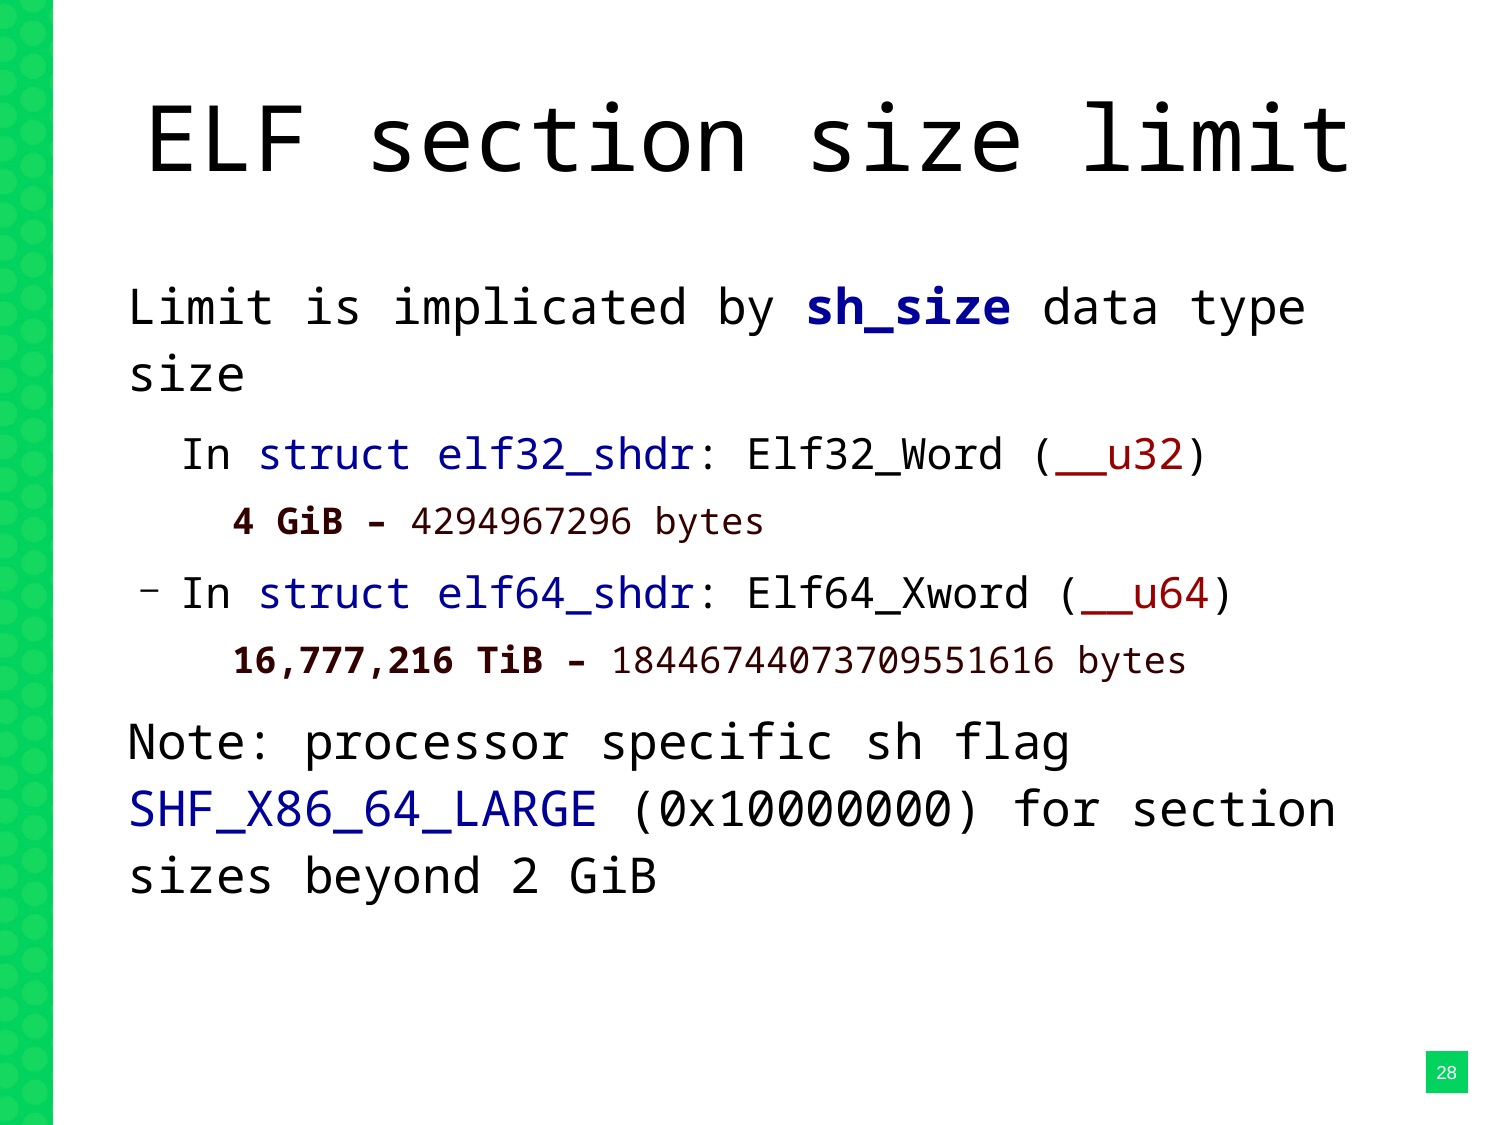

# ELF section size limit
Limit is implicated by sh_size data type size
In struct elf32_shdr: Elf32_Word (__u32)
4 GiB – 4294967296 bytes
In struct elf64_shdr: Elf64_Xword (__u64)
16,777,216 TiB – 18446744073709551616 bytes
Note: processor specific sh flag SHF_X86_64_LARGE (0x10000000) for section sizes beyond 2 GiB